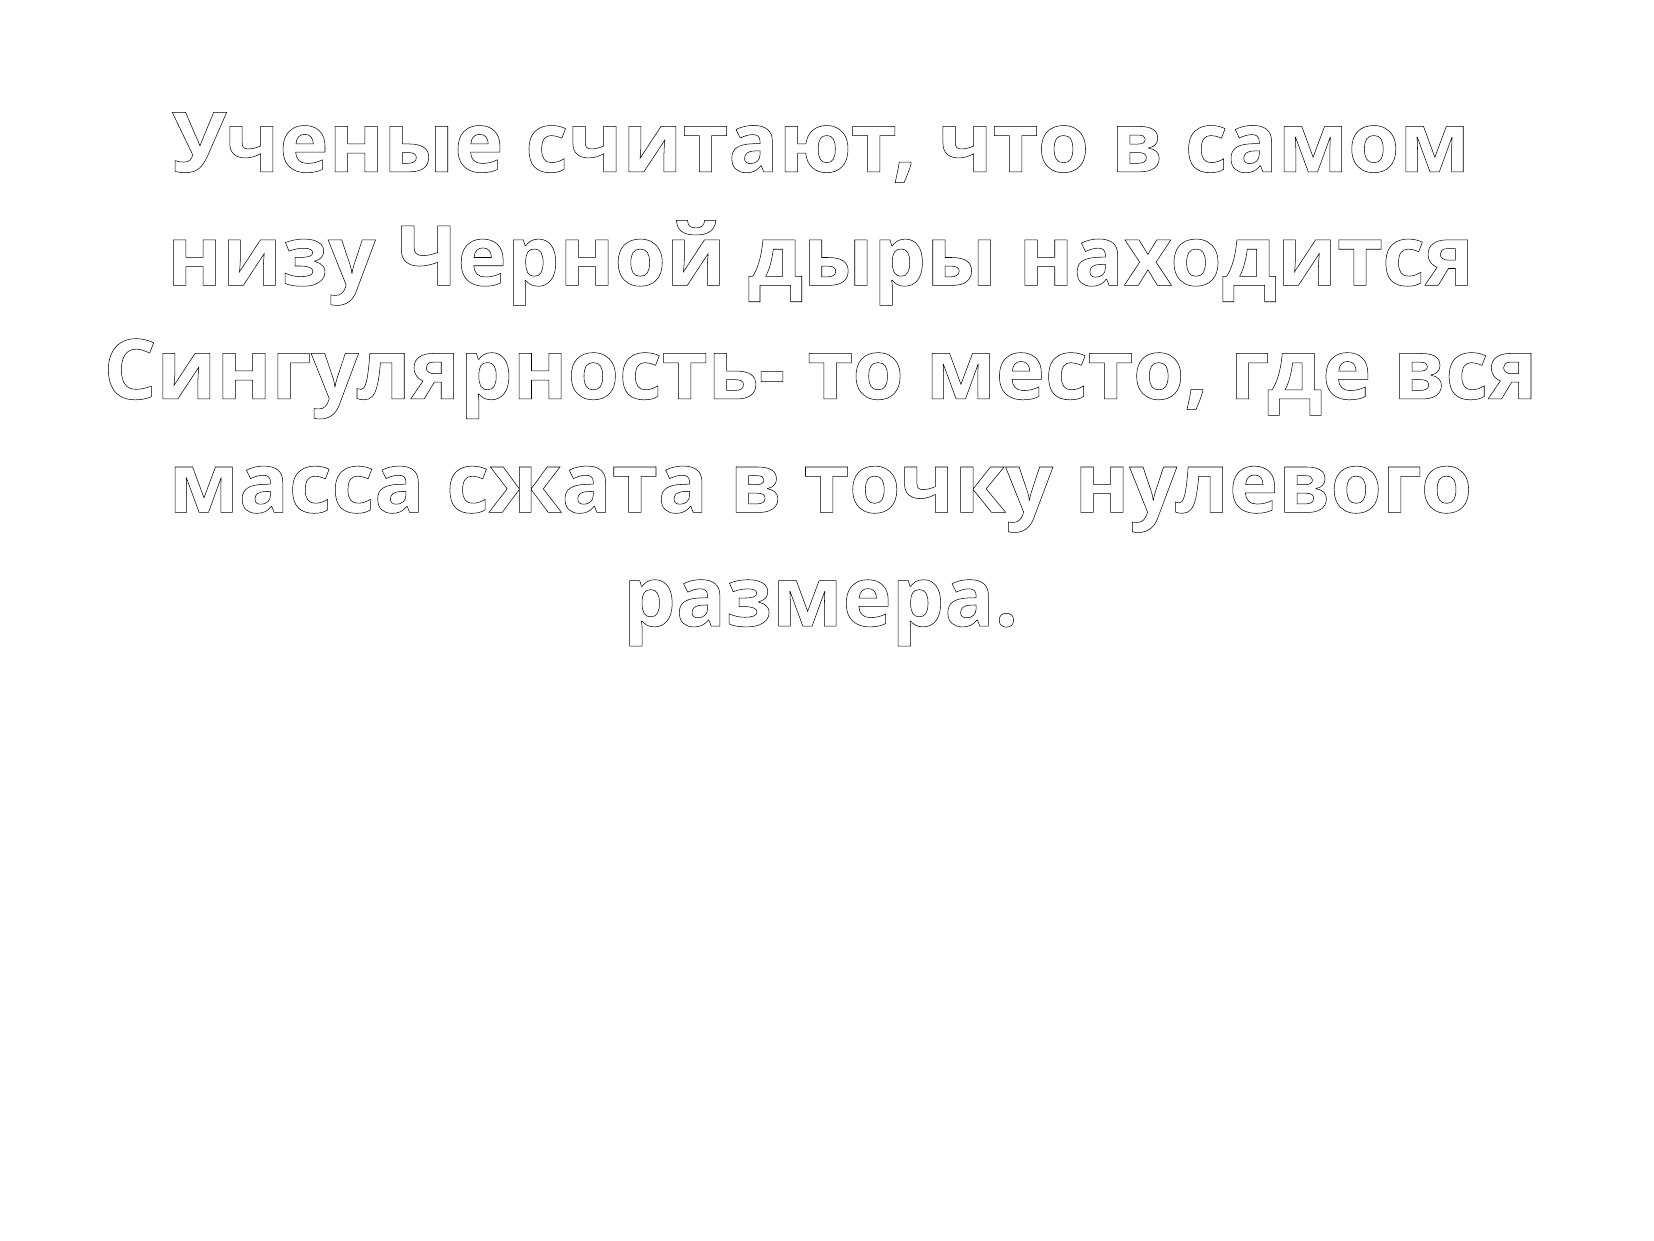

# Ученые считают, что в самом низу Черной дыры находится Сингулярность- то место, где вся масса сжата в точку нулевого размера.